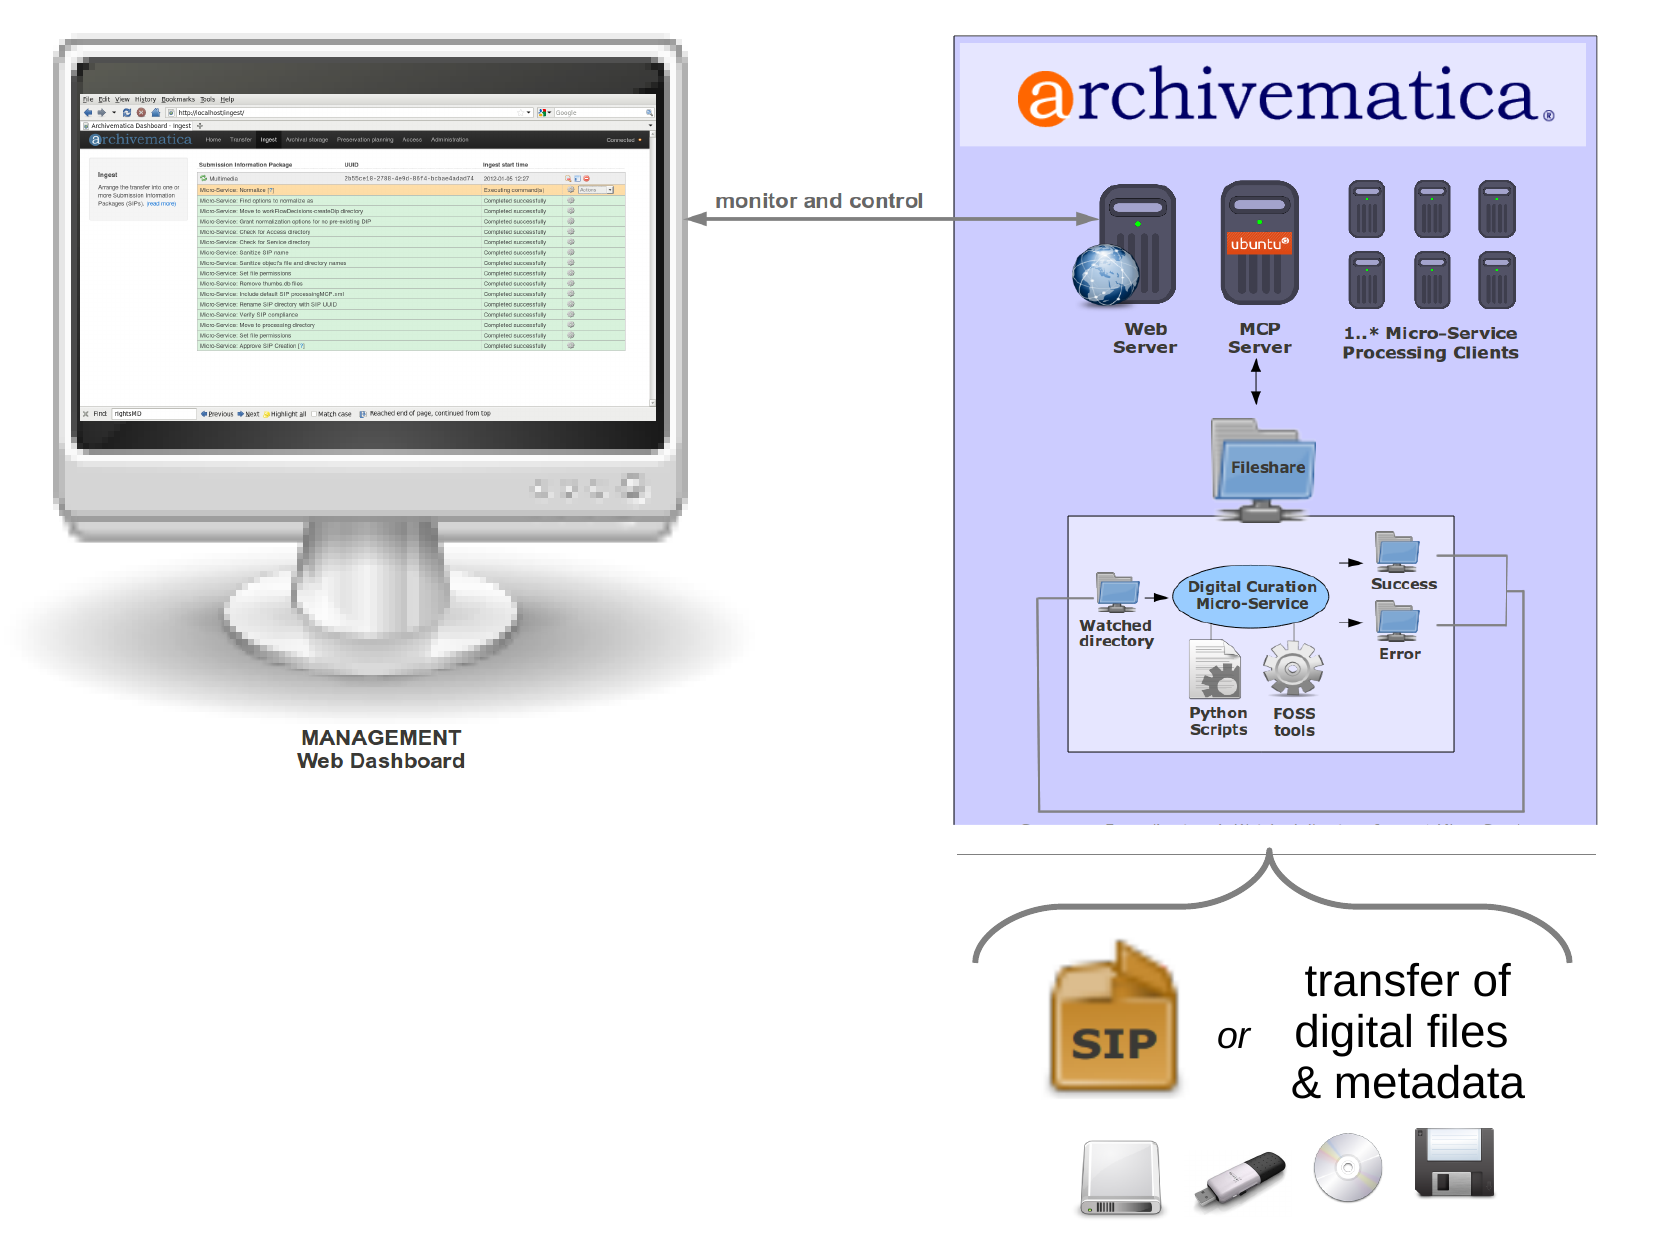

transfer of
digital files
& metadata
or